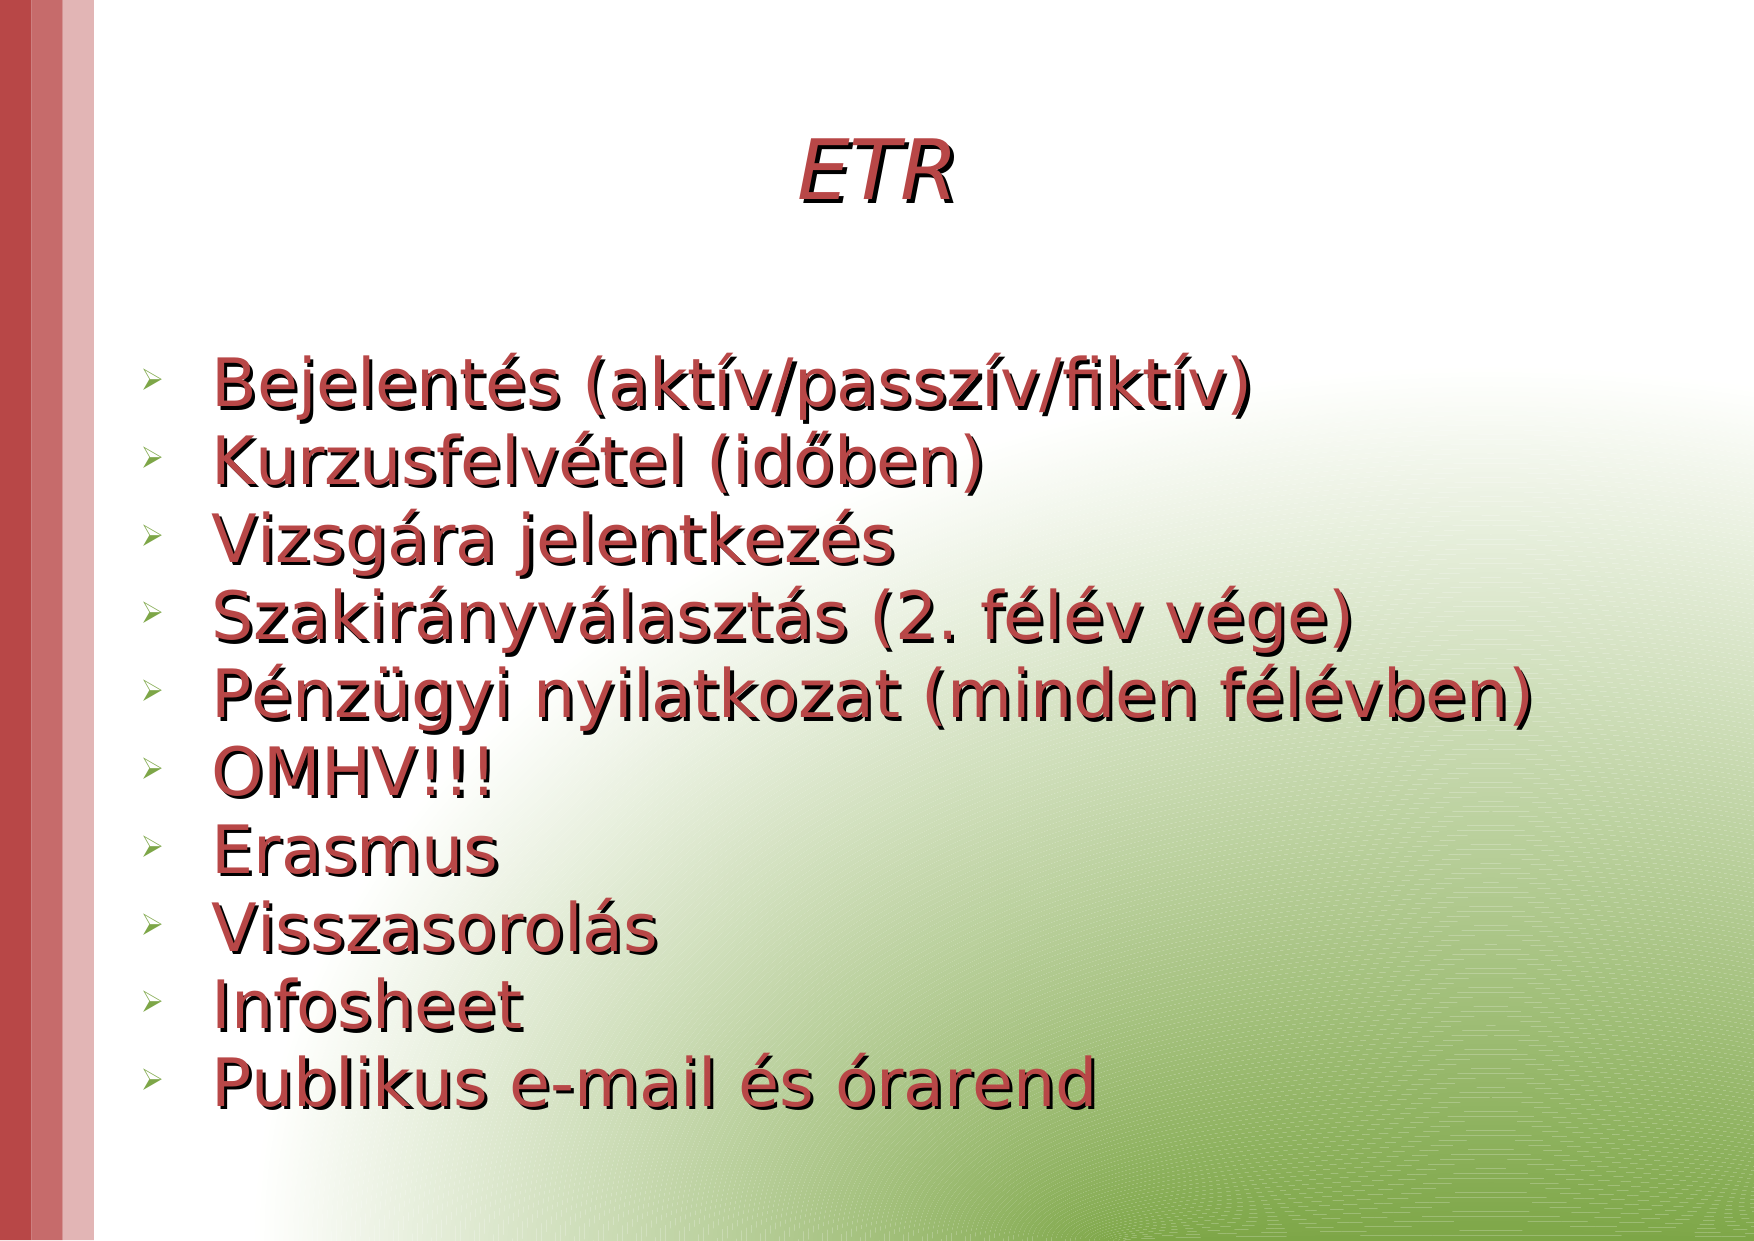

# ETR
Bejelentés (aktív/passzív/fiktív)
Kurzusfelvétel (időben)
Vizsgára jelentkezés
Szakirányválasztás (2. félév vége)
Pénzügyi nyilatkozat (minden félévben)
OMHV!!!
Erasmus
Visszasorolás
Infosheet
Publikus e-mail és órarend